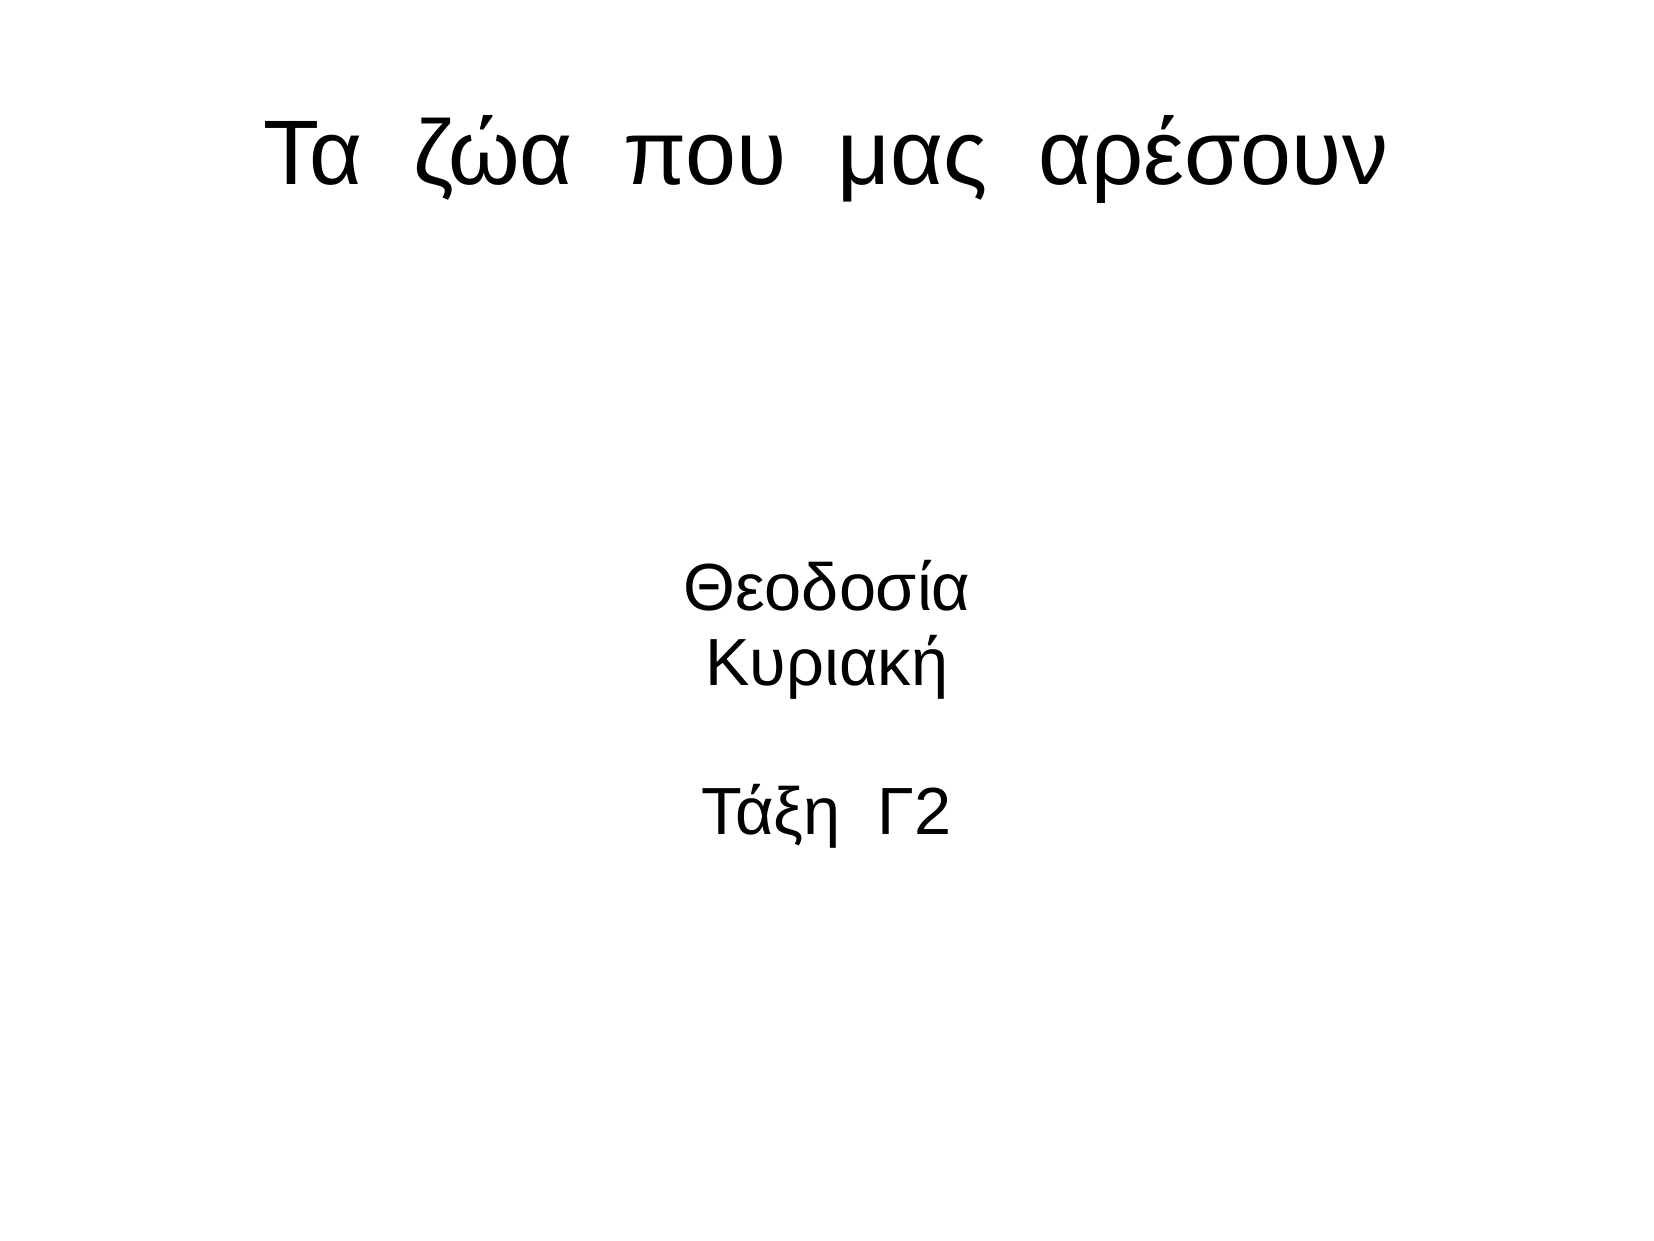

# Τα ζώα που μας αρέσουν
Θεοδοσία
Κυριακή
Τάξη Γ2